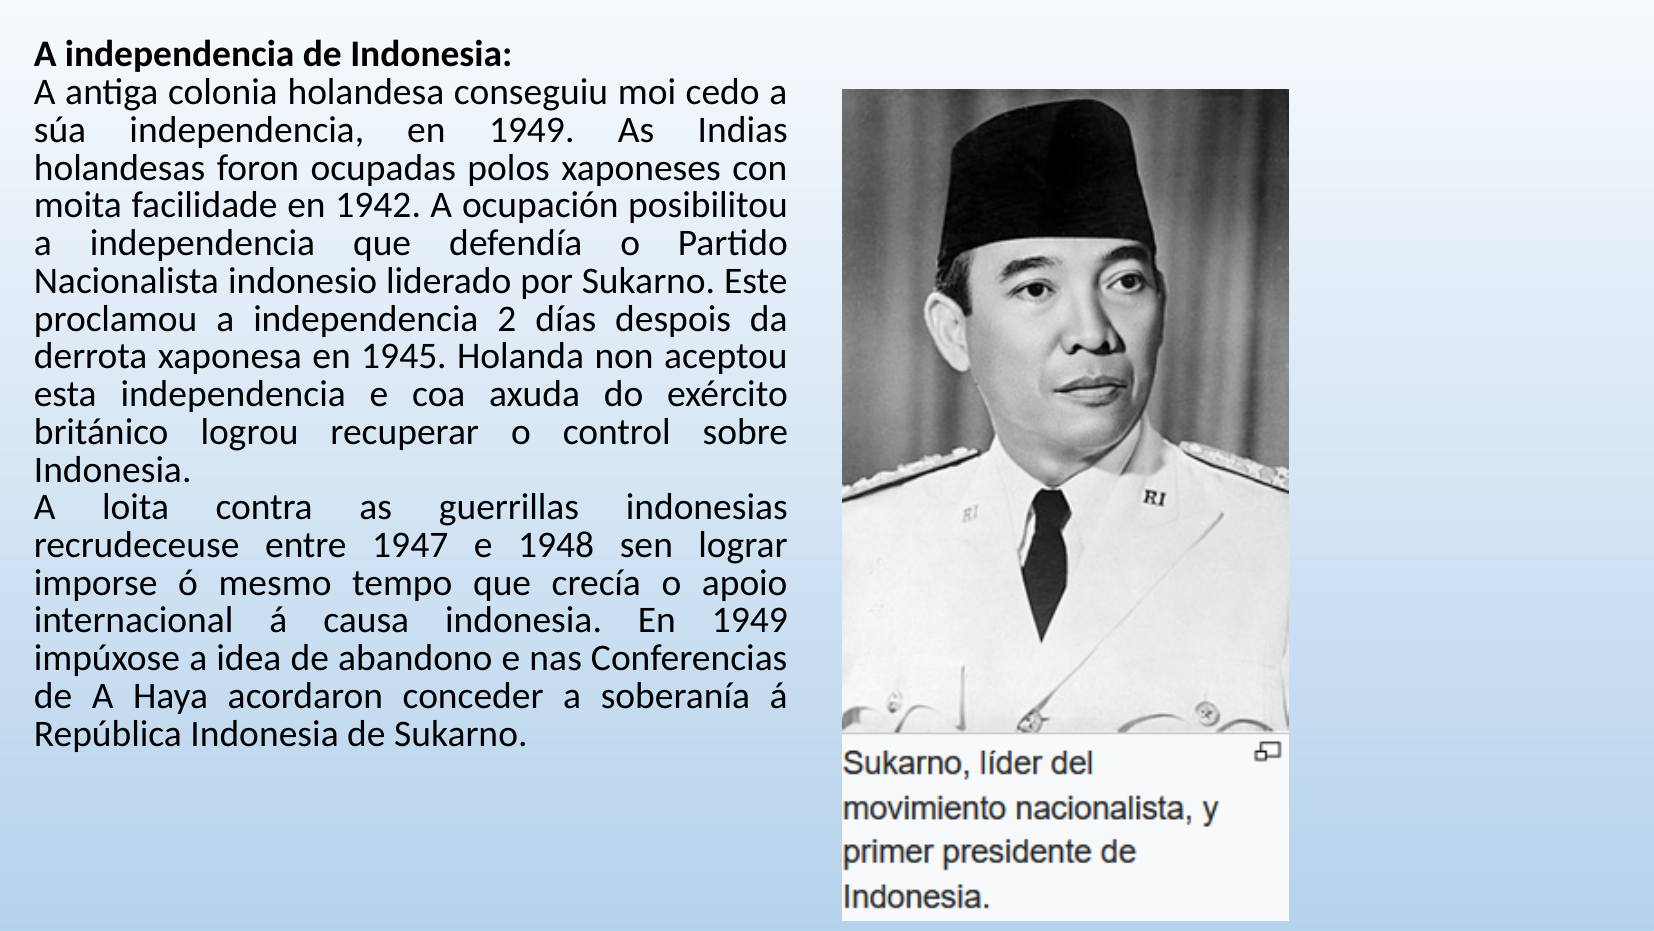

A independencia de Indonesia:
A antiga colonia holandesa conseguiu moi cedo a súa independencia, en 1949. As Indias holandesas foron ocupadas polos xaponeses con moita facilidade en 1942. A ocupación posibilitou a independencia que defendía o Partido Nacionalista indonesio liderado por Sukarno. Este proclamou a independencia 2 días despois da derrota xaponesa en 1945. Holanda non aceptou esta independencia e coa axuda do exército británico logrou recuperar o control sobre Indonesia.
A loita contra as guerrillas indonesias recrudeceuse entre 1947 e 1948 sen lograr imporse ó mesmo tempo que crecía o apoio internacional á causa indonesia. En 1949 impúxose a idea de abandono e nas Conferencias de A Haya acordaron conceder a soberanía á República Indonesia de Sukarno.